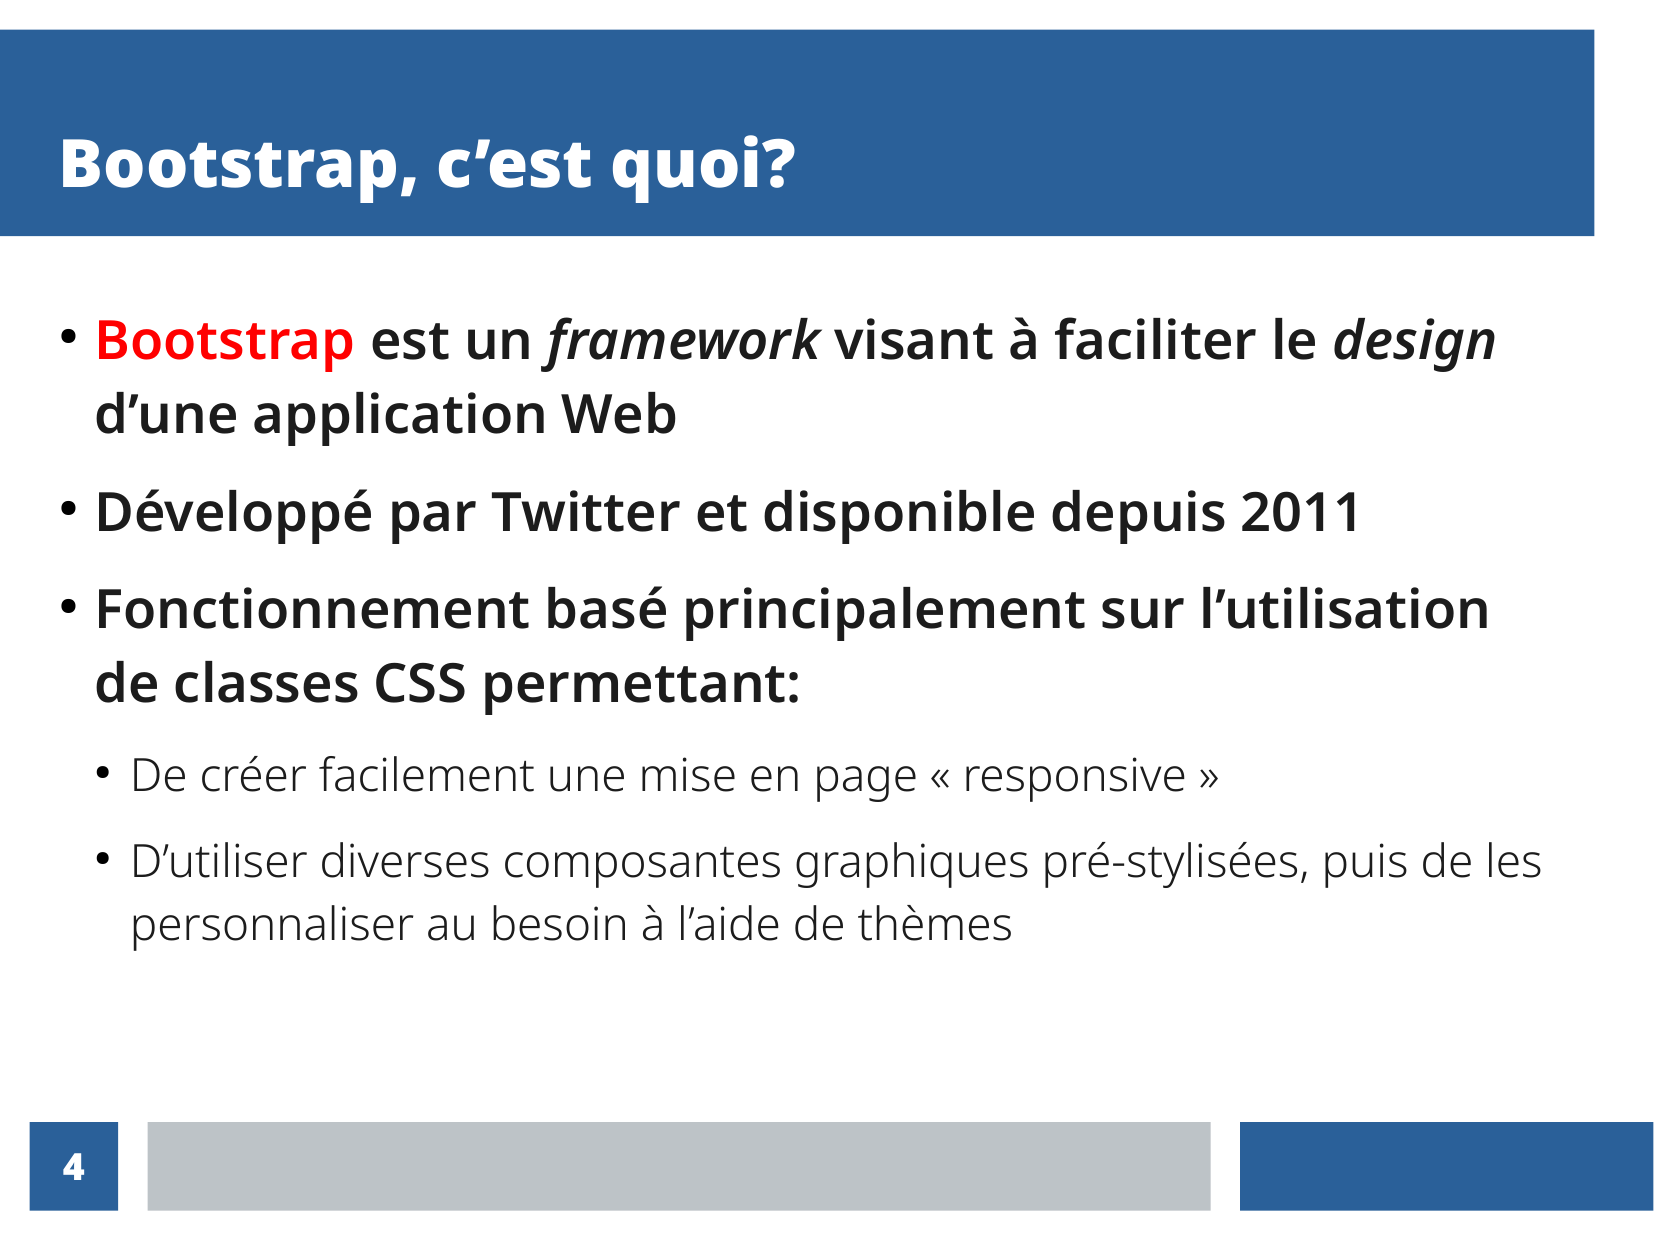

# Bootstrap, c’est quoi?
Bootstrap est un framework visant à faciliter le design d’une application Web
Développé par Twitter et disponible depuis 2011
Fonctionnement basé principalement sur l’utilisation de classes CSS permettant:
De créer facilement une mise en page « responsive »
D’utiliser diverses composantes graphiques pré-stylisées, puis de les personnaliser au besoin à l’aide de thèmes
4